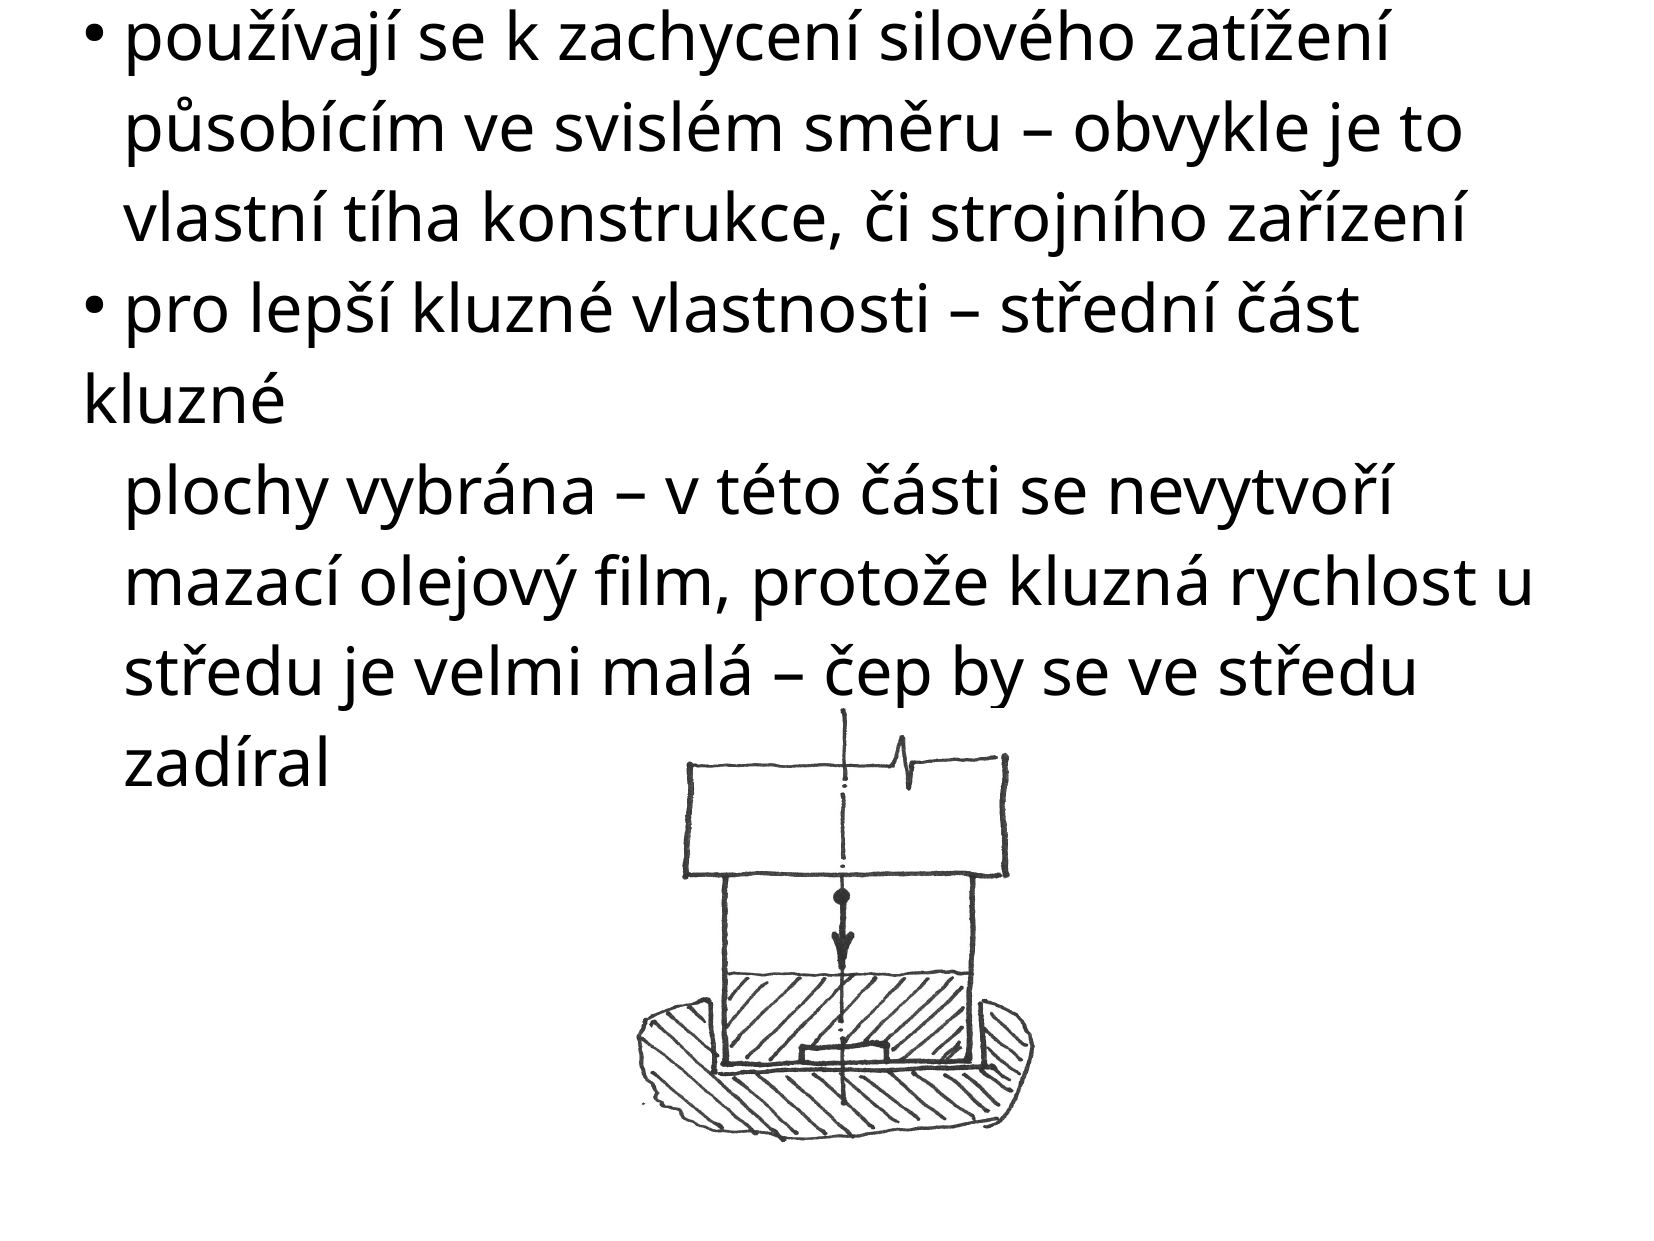

# 5. Patní hřídelové čepy
 používají se k zachycení silového zatížení
 působícím ve svislém směru – obvykle je to
 vlastní tíha konstrukce, či strojního zařízení
 pro lepší kluzné vlastnosti – střední část kluzné
 plochy vybrána – v této části se nevytvoří
 mazací olejový film, protože kluzná rychlost u
 středu je velmi malá – čep by se ve středu
 zadíral